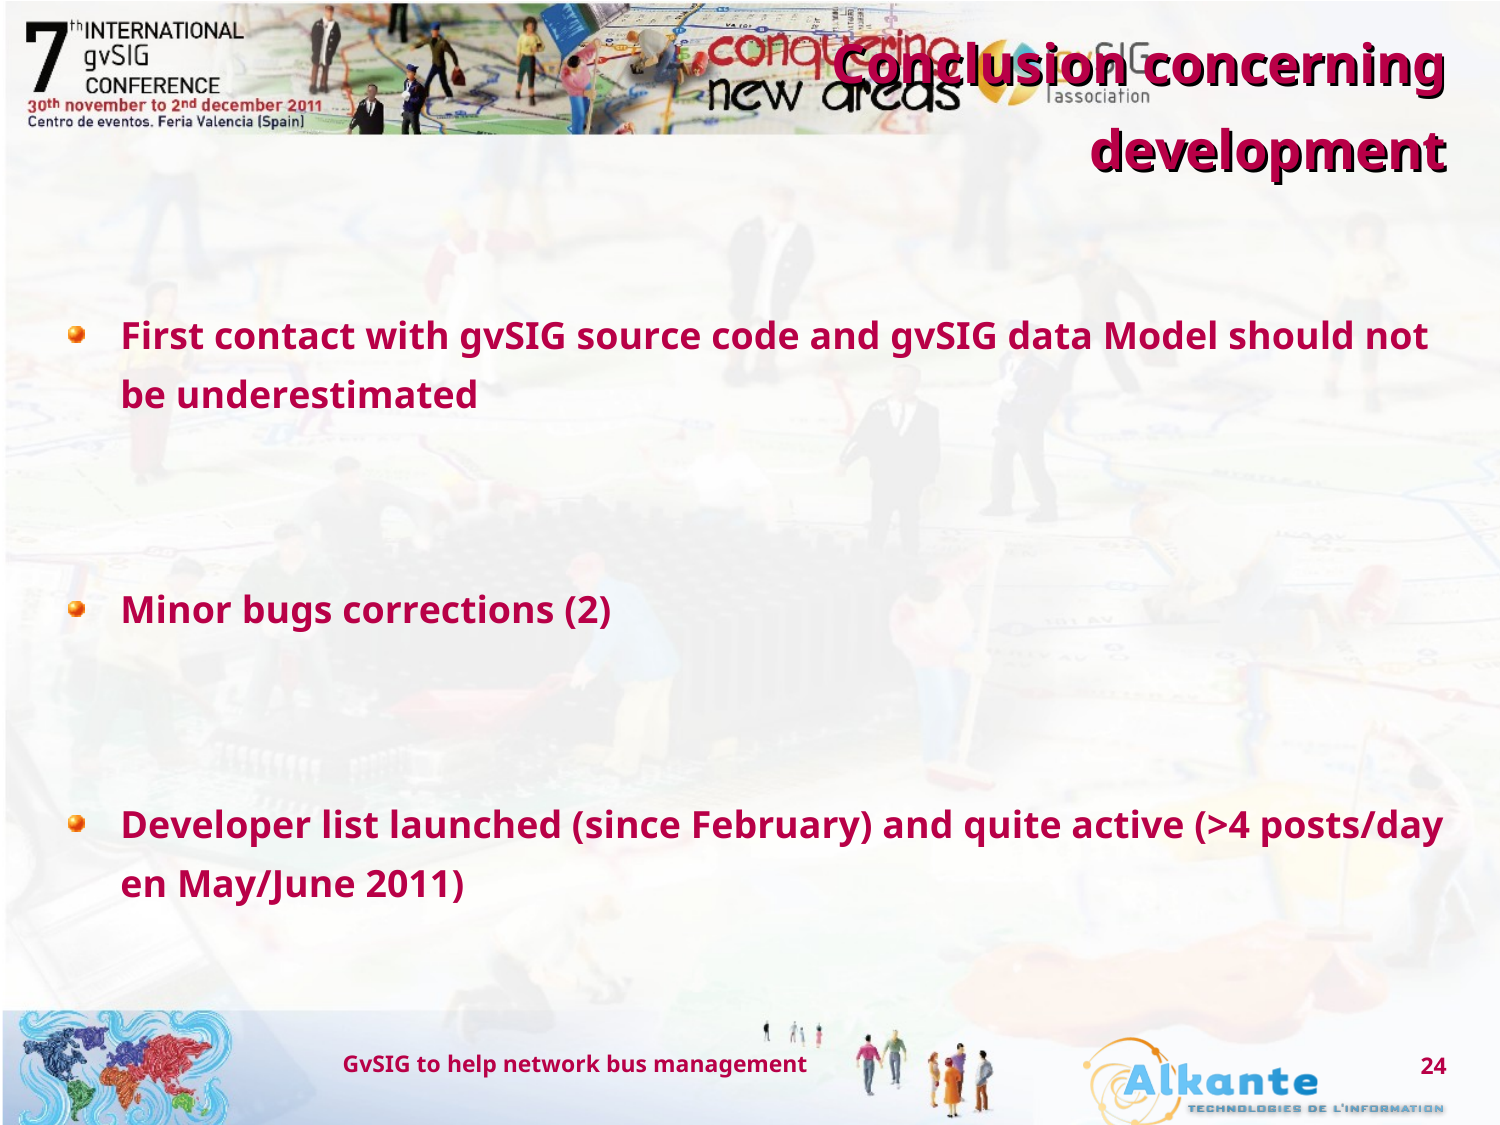

# Conclusion concerning development
First contact with gvSIG source code and gvSIG data Model should not be underestimated
Minor bugs corrections (2)
Developer list launched (since February) and quite active (>4 posts/day en May/June 2011)
GvSIG to help network bus management
24